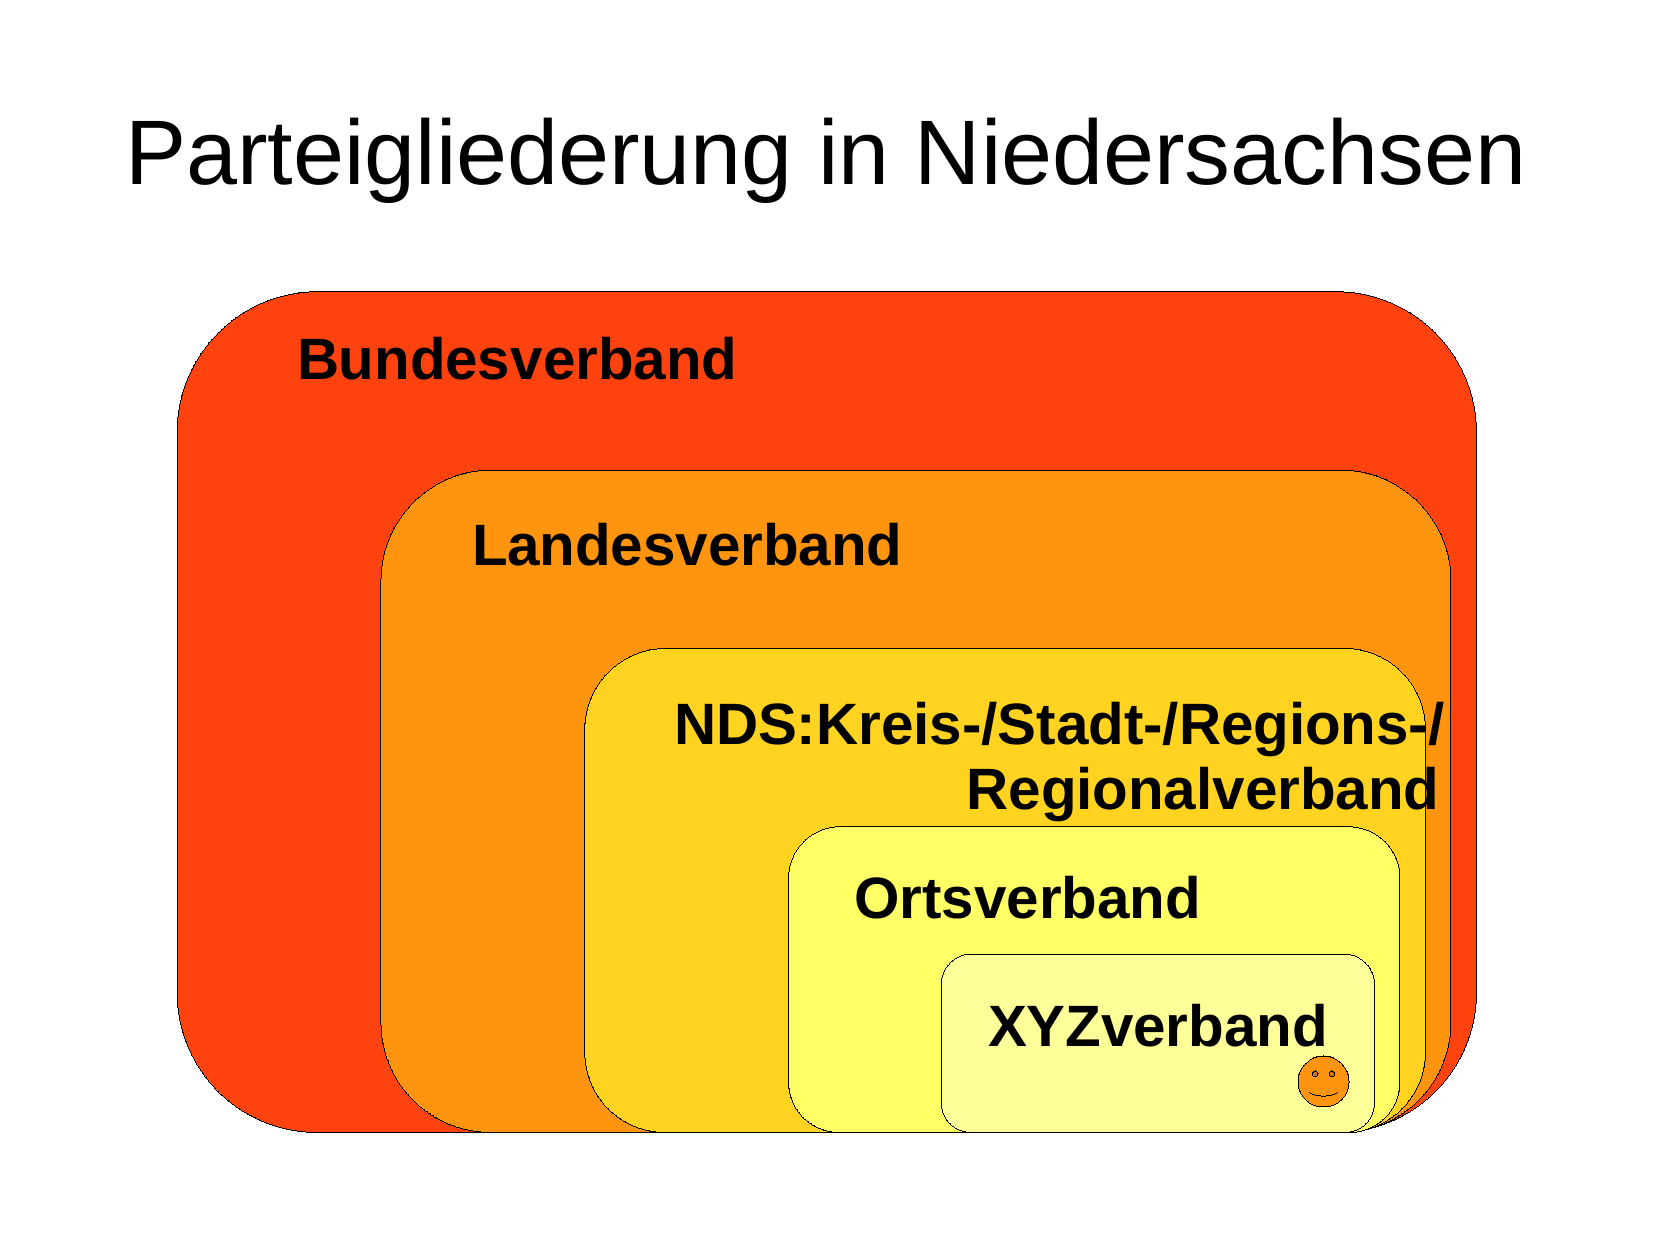

# Parteigliederung in Niedersachsen
NDS:Kreis-/Stadt-/Regions-/
 Regionalverband
Ortsverband
XYZverband
Bundesverband
Landesverband